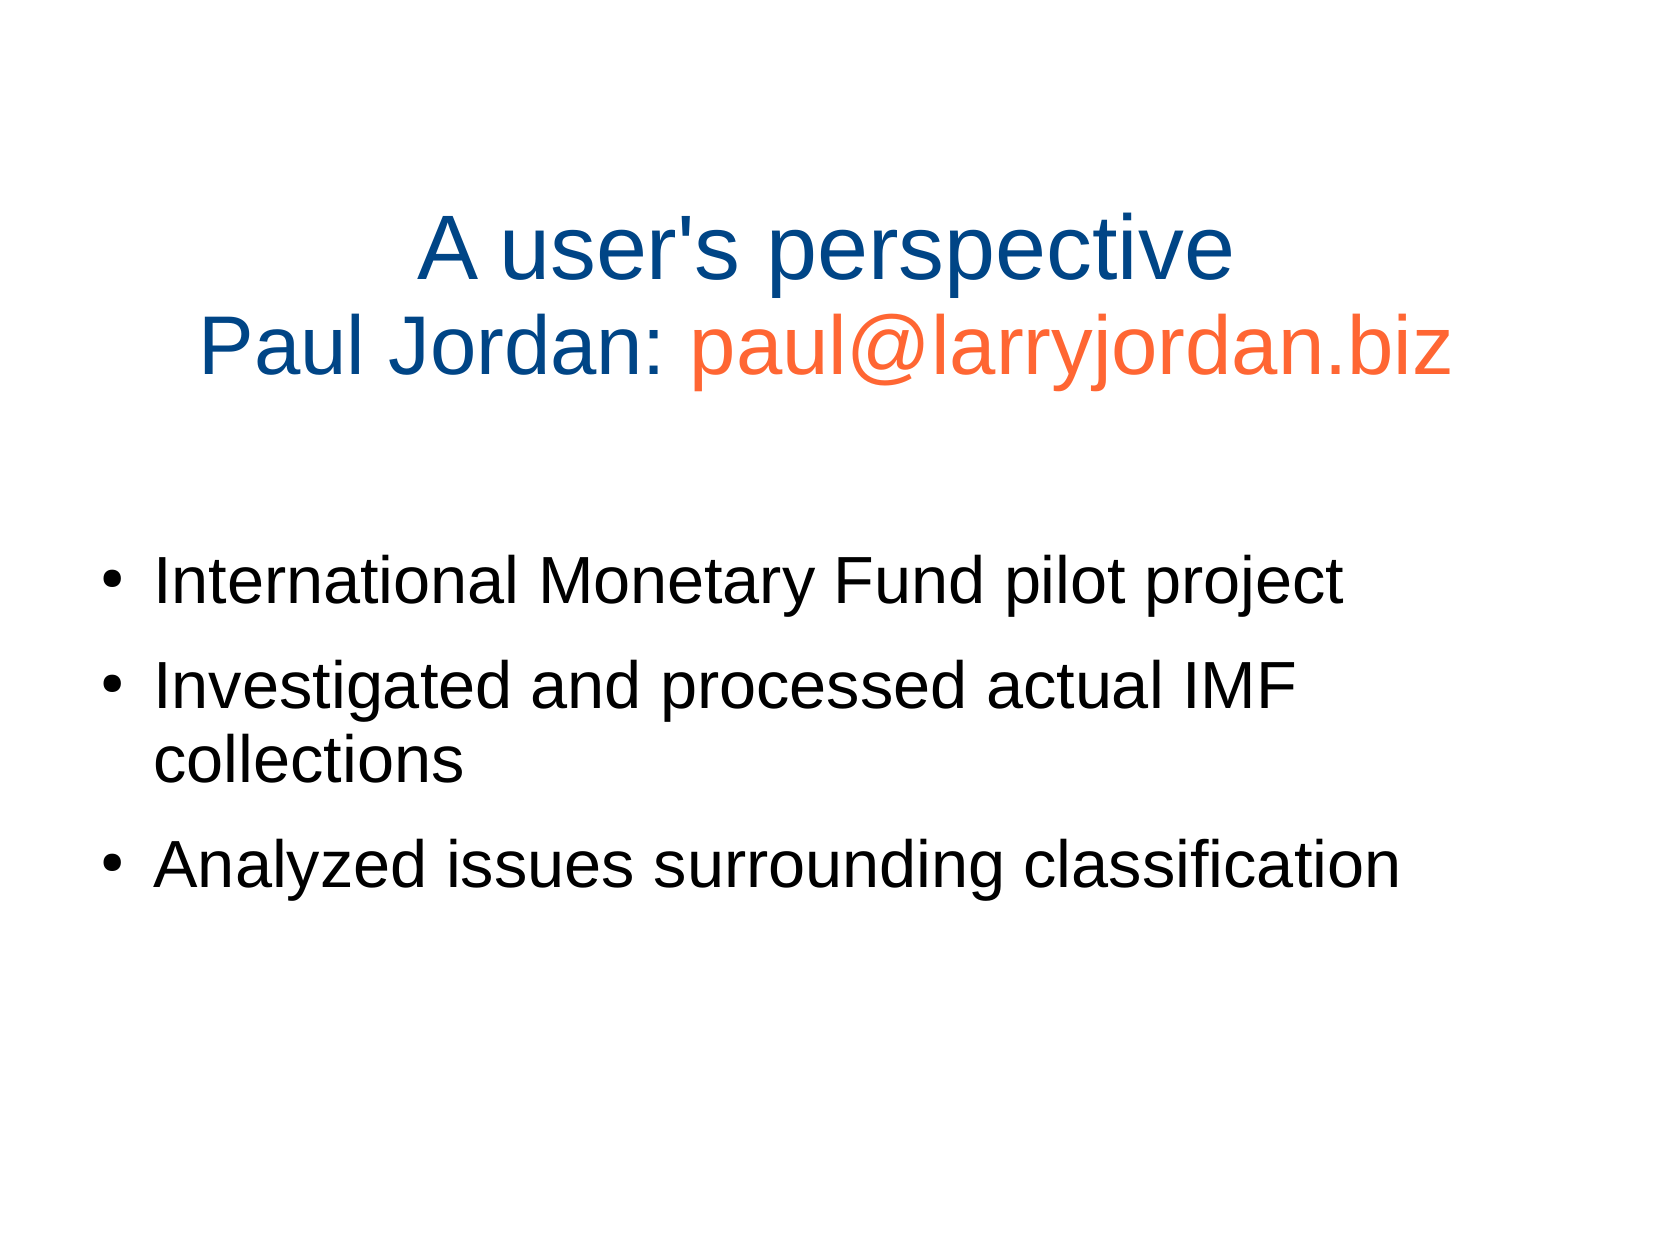

# A user's perspective Paul Jordan: paul@larryjordan.biz
International Monetary Fund pilot project
Investigated and processed actual IMF collections
Analyzed issues surrounding classification